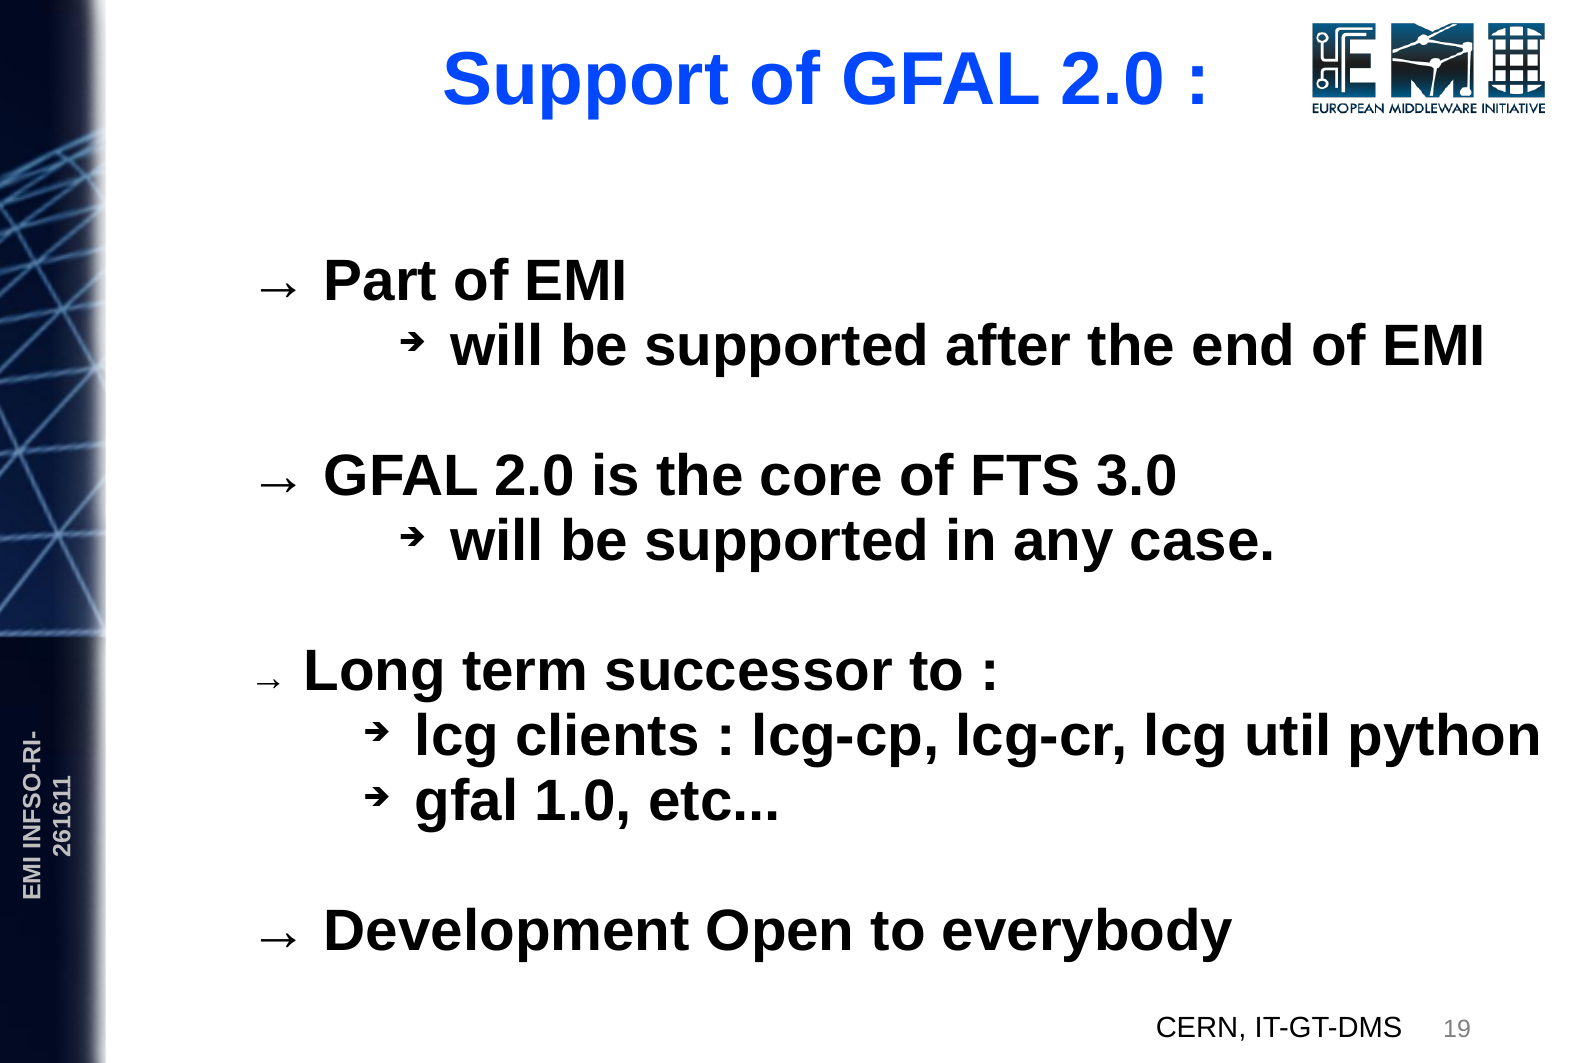

Support of GFAL 2.0 :
→ Part of EMI
 will be supported after the end of EMI
→ GFAL 2.0 is the core of FTS 3.0
 will be supported in any case.
 → Long term successor to :
 lcg clients : lcg-cp, lcg-cr, lcg util python
 gfal 1.0, etc...
→ Development Open to everybody
CERN, IT-GT-DMS
19